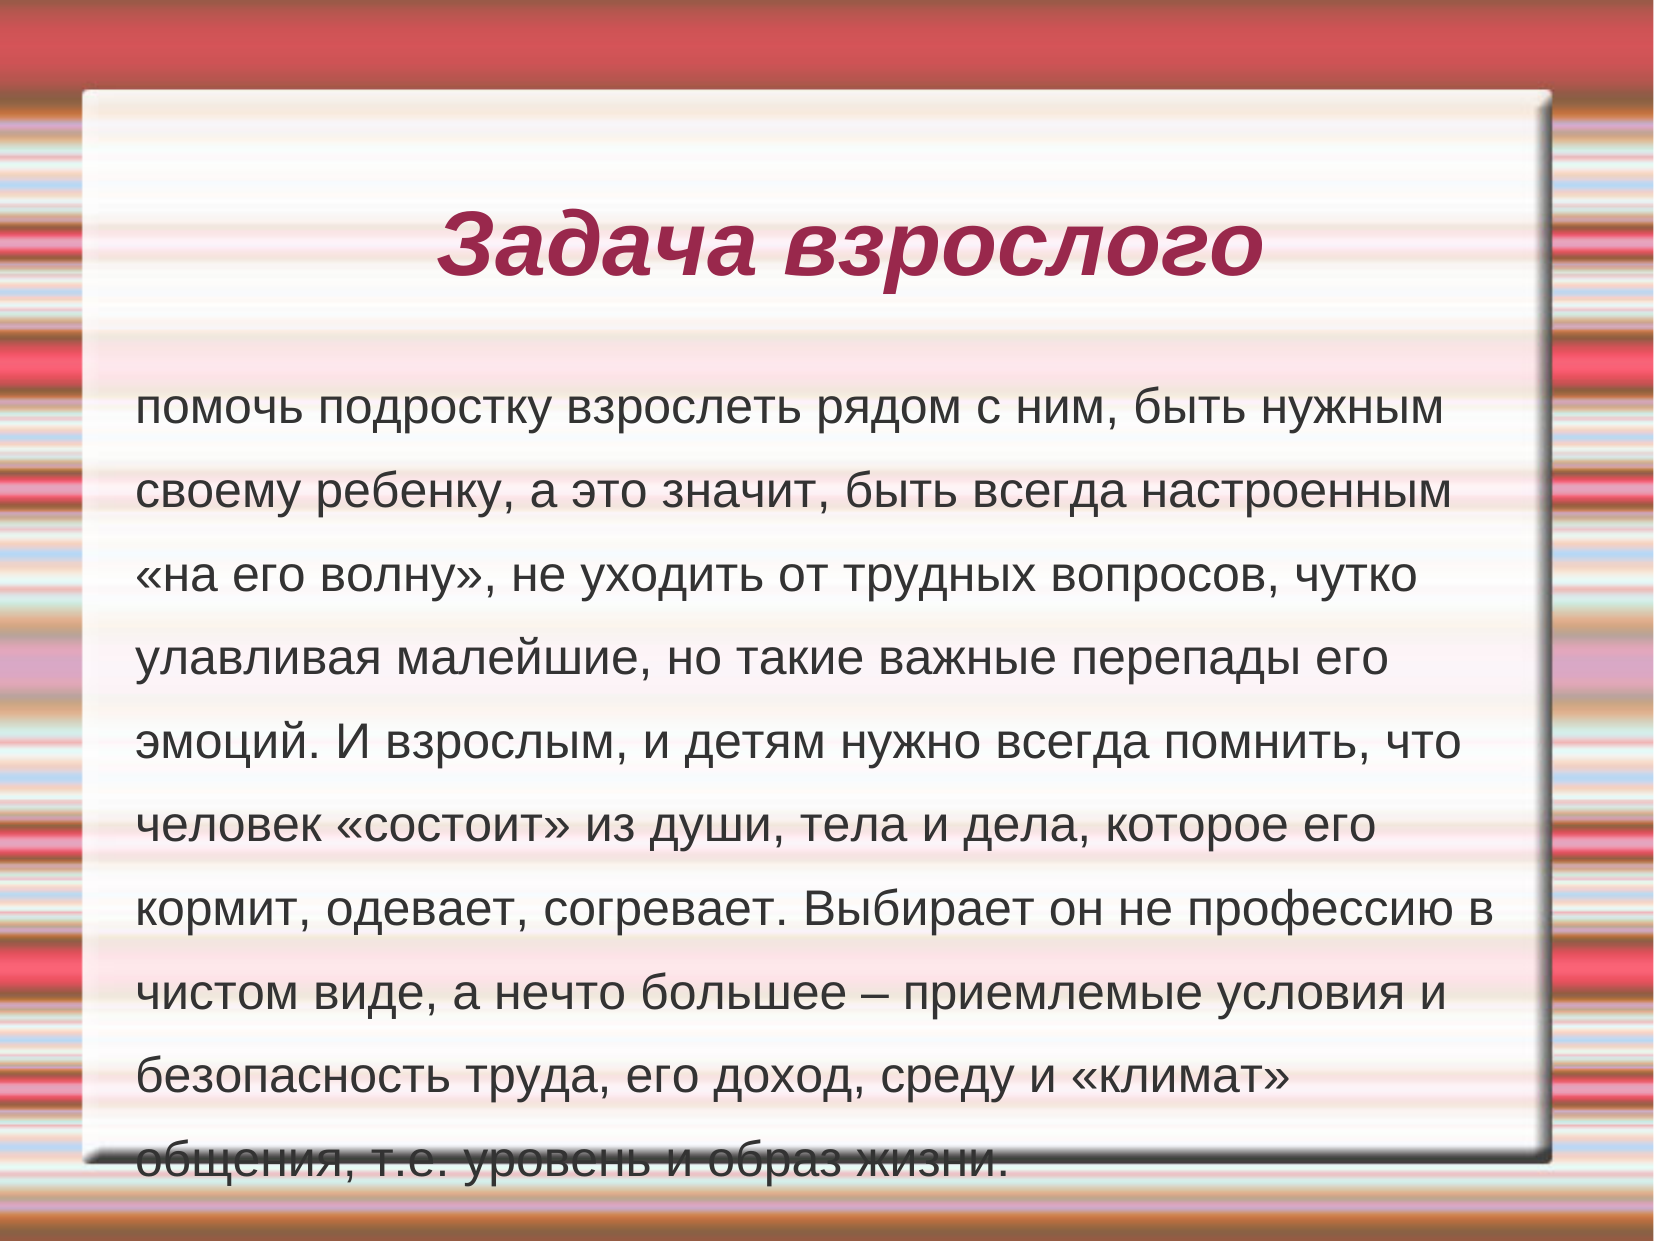

# Задача взрослого
помочь подростку взрослеть рядом с ним, быть нужным своему ребенку, а это значит, быть всегда настроенным «на его волну», не уходить от трудных вопросов, чутко улавливая малейшие, но такие важные перепады его эмоций. И взрослым, и детям нужно всегда помнить, что человек «состоит» из души, тела и дела, которое его кормит, одевает, согревает. Выбирает он не профессию в чистом виде, а нечто большее – приемлемые условия и безопасность труда, его доход, среду и «климат» общения, т.е. уровень и образ жизни.